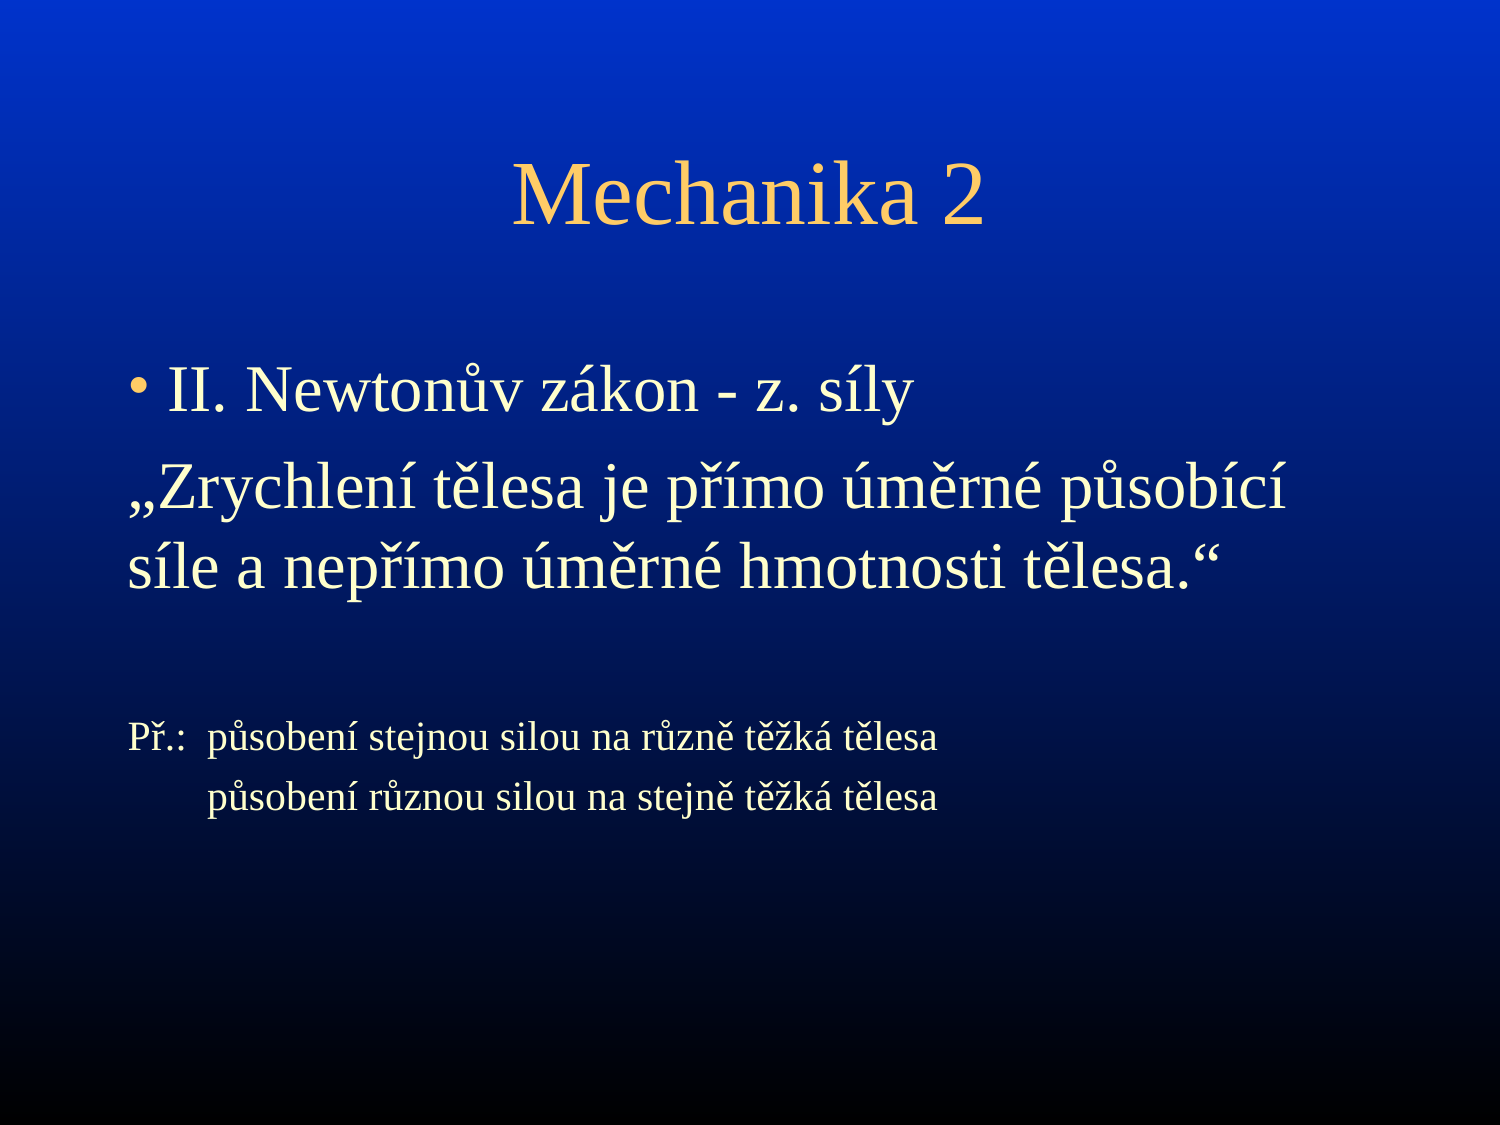

# Mechanika 2
 II. Newtonův zákon - z. síly
„Zrychlení tělesa je přímo úměrné působící síle a nepřímo úměrné hmotnosti tělesa.“
Př.:	působení stejnou silou na různě těžká tělesa
	působení různou silou na stejně těžká tělesa
3